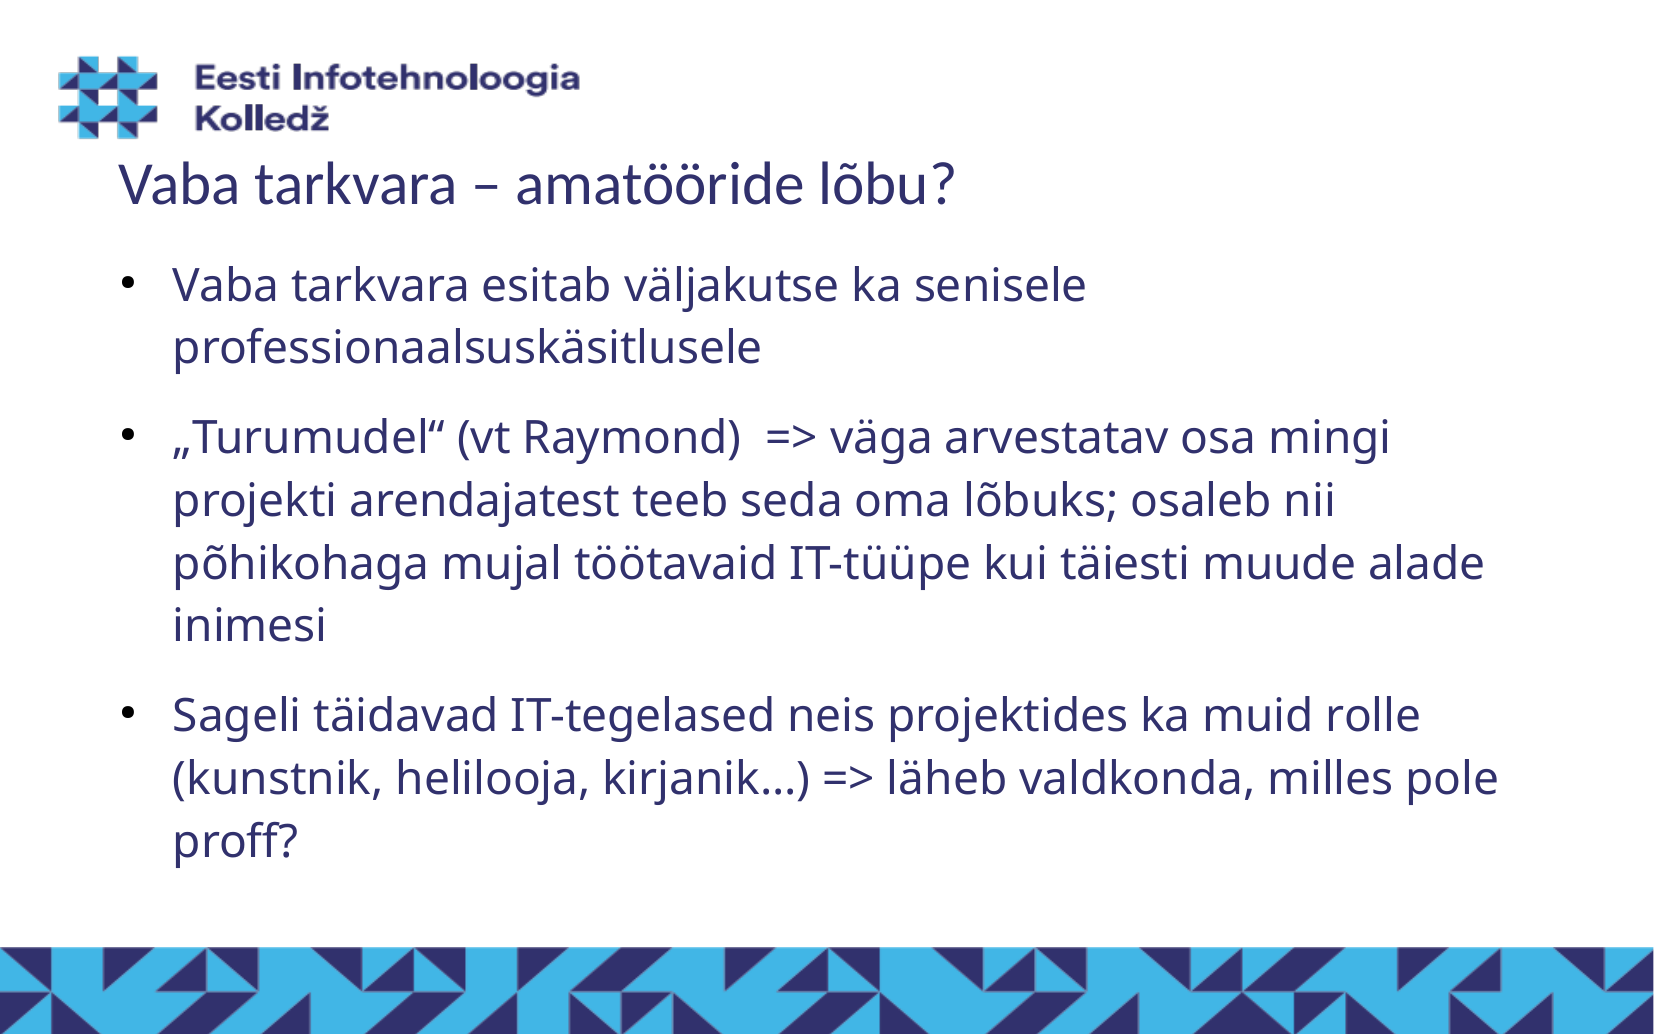

# Vaba tarkvara – amatööride lõbu?
Vaba tarkvara esitab väljakutse ka senisele professionaalsuskäsitlusele
„Turumudel“ (vt Raymond) => väga arvestatav osa mingi projekti arendajatest teeb seda oma lõbuks; osaleb nii põhikohaga mujal töötavaid IT-tüüpe kui täiesti muude alade inimesi
Sageli täidavad IT-tegelased neis projektides ka muid rolle (kunstnik, helilooja, kirjanik...) => läheb valdkonda, milles pole proff?